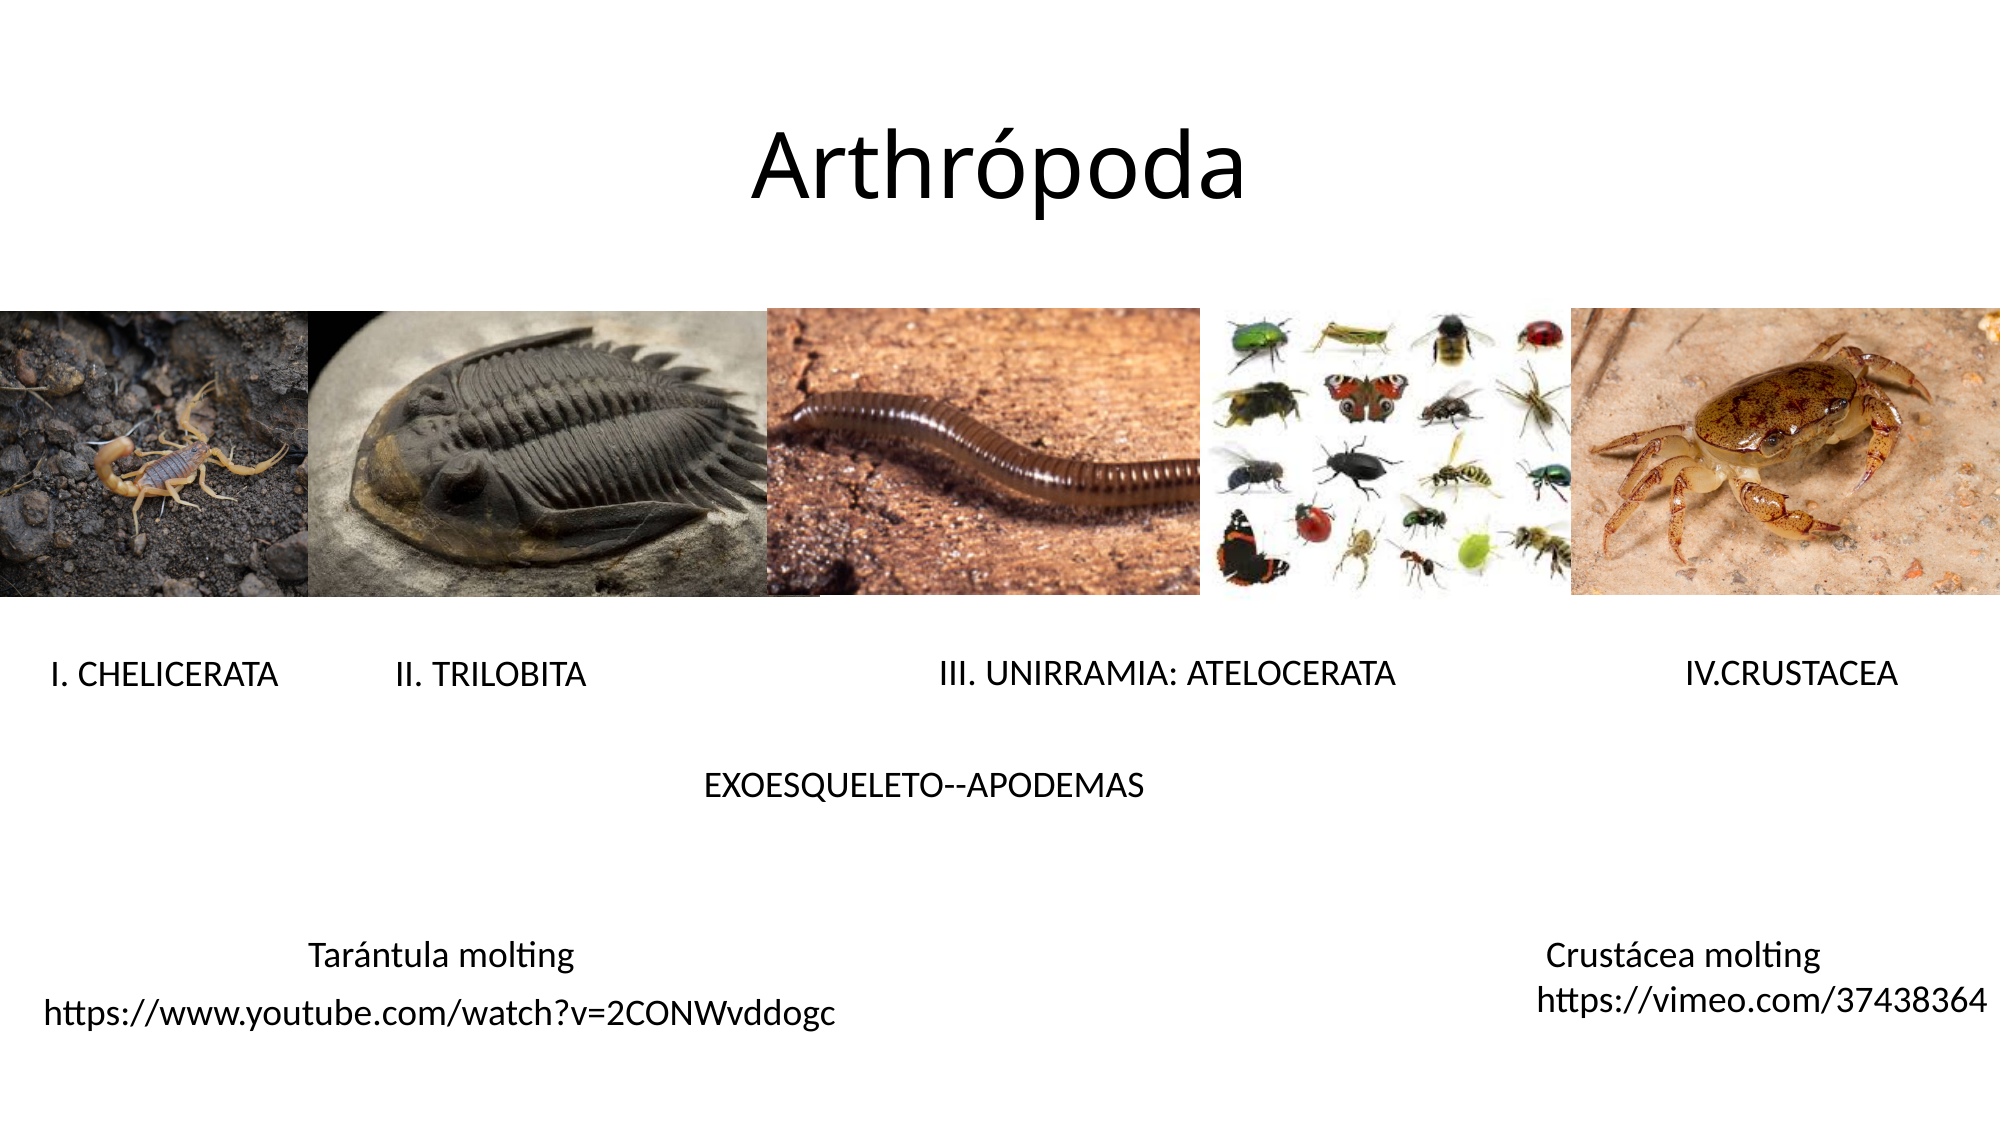

# Arthrópoda
III. UNIRRAMIA: ATELOCERATA
IV.CRUSTACEA
I. CHELICERATA
II. TRILOBITA
EXOESQUELETO--APODEMAS
Tarántula molting
Crustácea molting
https://vimeo.com/37438364
https://www.youtube.com/watch?v=2CONWvddogc